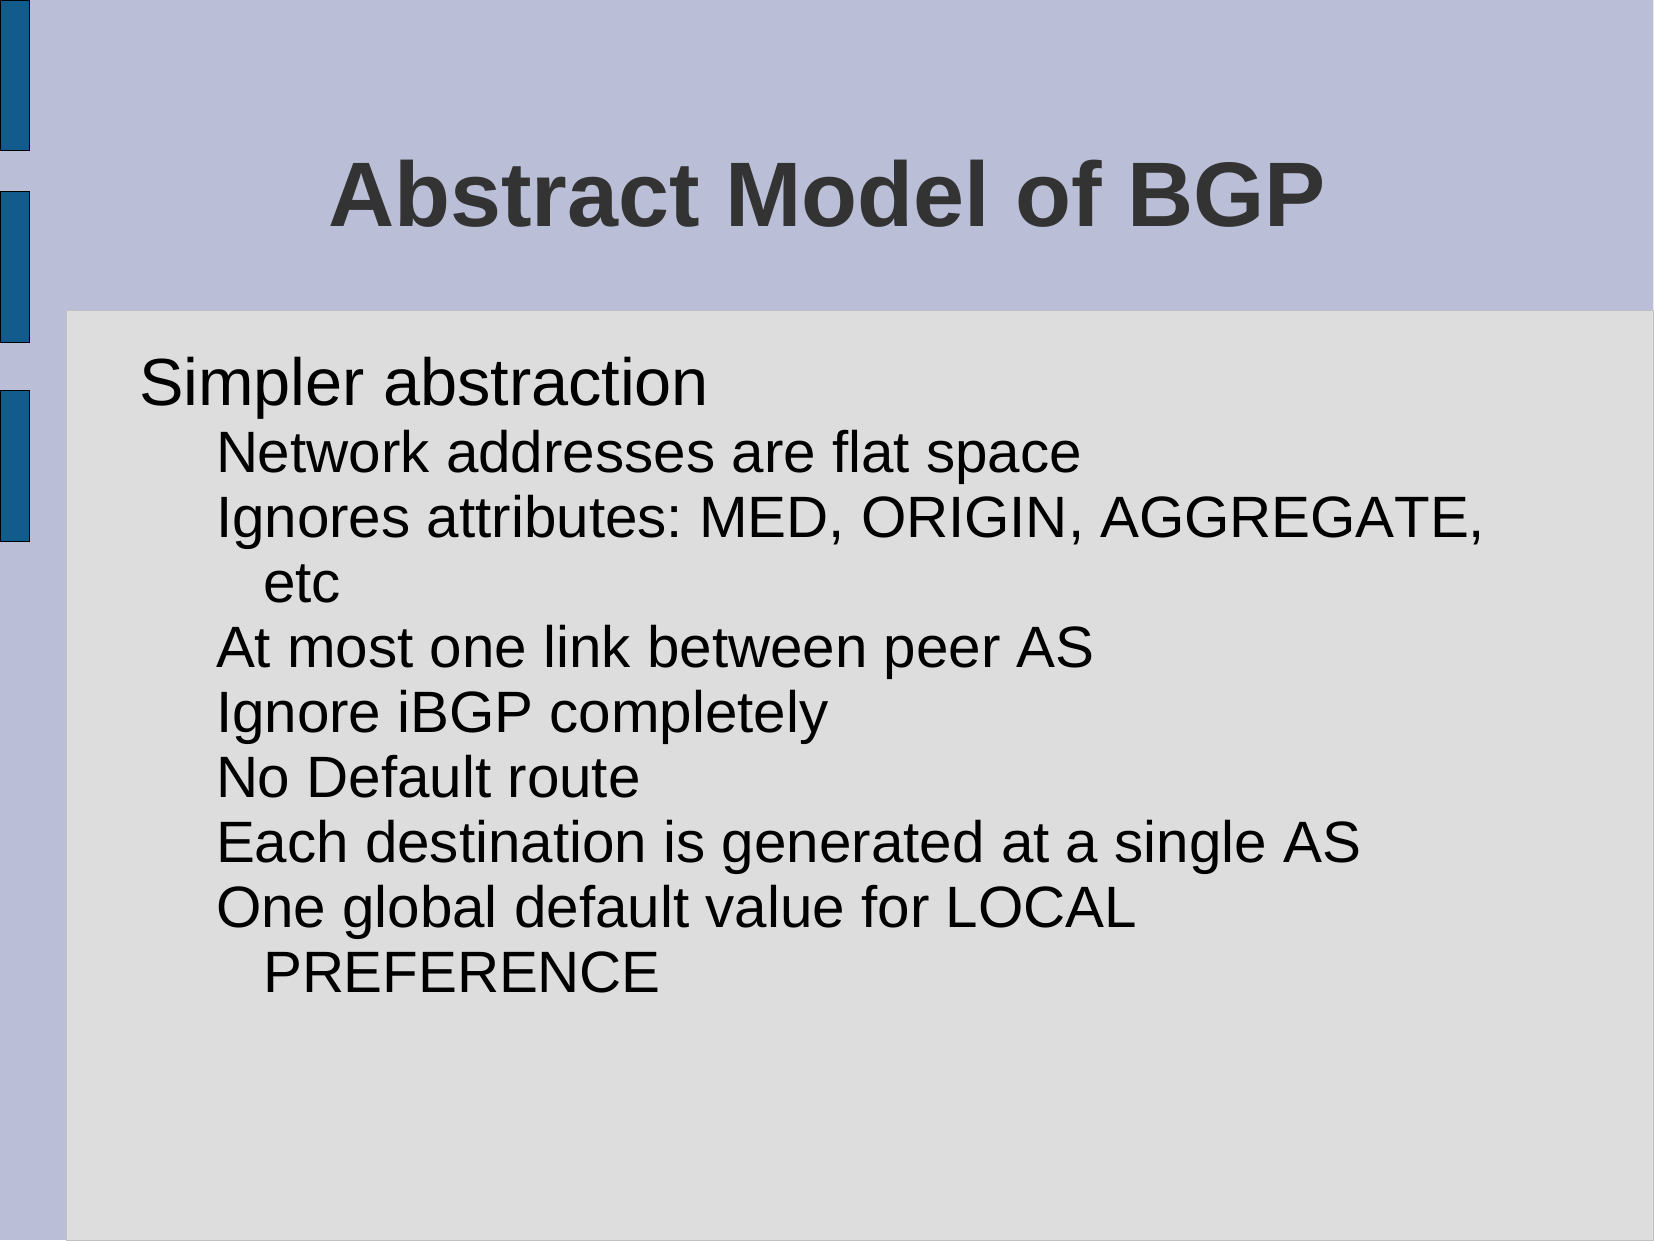

# Abstract Model of BGP
Simpler abstraction
Network addresses are flat space
Ignores attributes: MED, ORIGIN, AGGREGATE, etc
At most one link between peer AS
Ignore iBGP completely
No Default route
Each destination is generated at a single AS
One global default value for LOCAL PREFERENCE